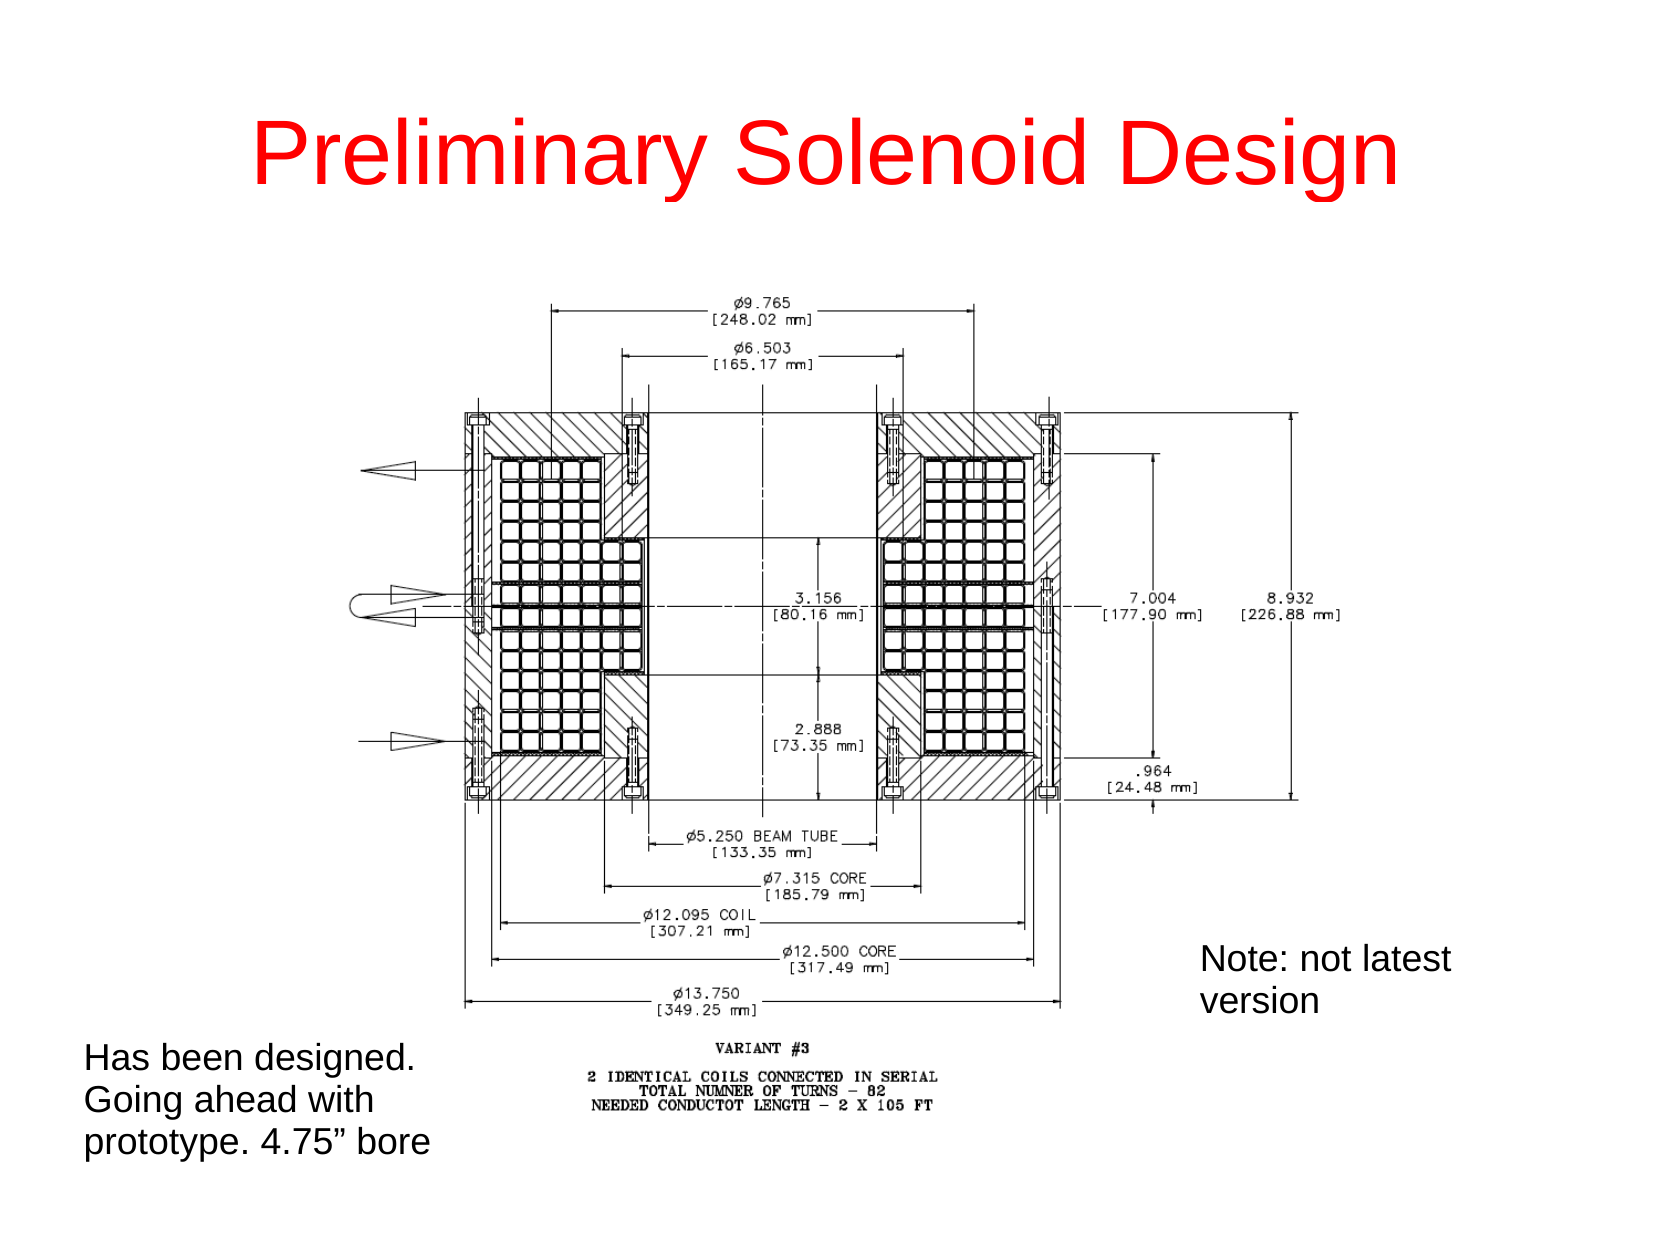

# Preliminary Solenoid Design
Note: not latest version
Has been designed.
Going ahead with prototype. 4.75” bore